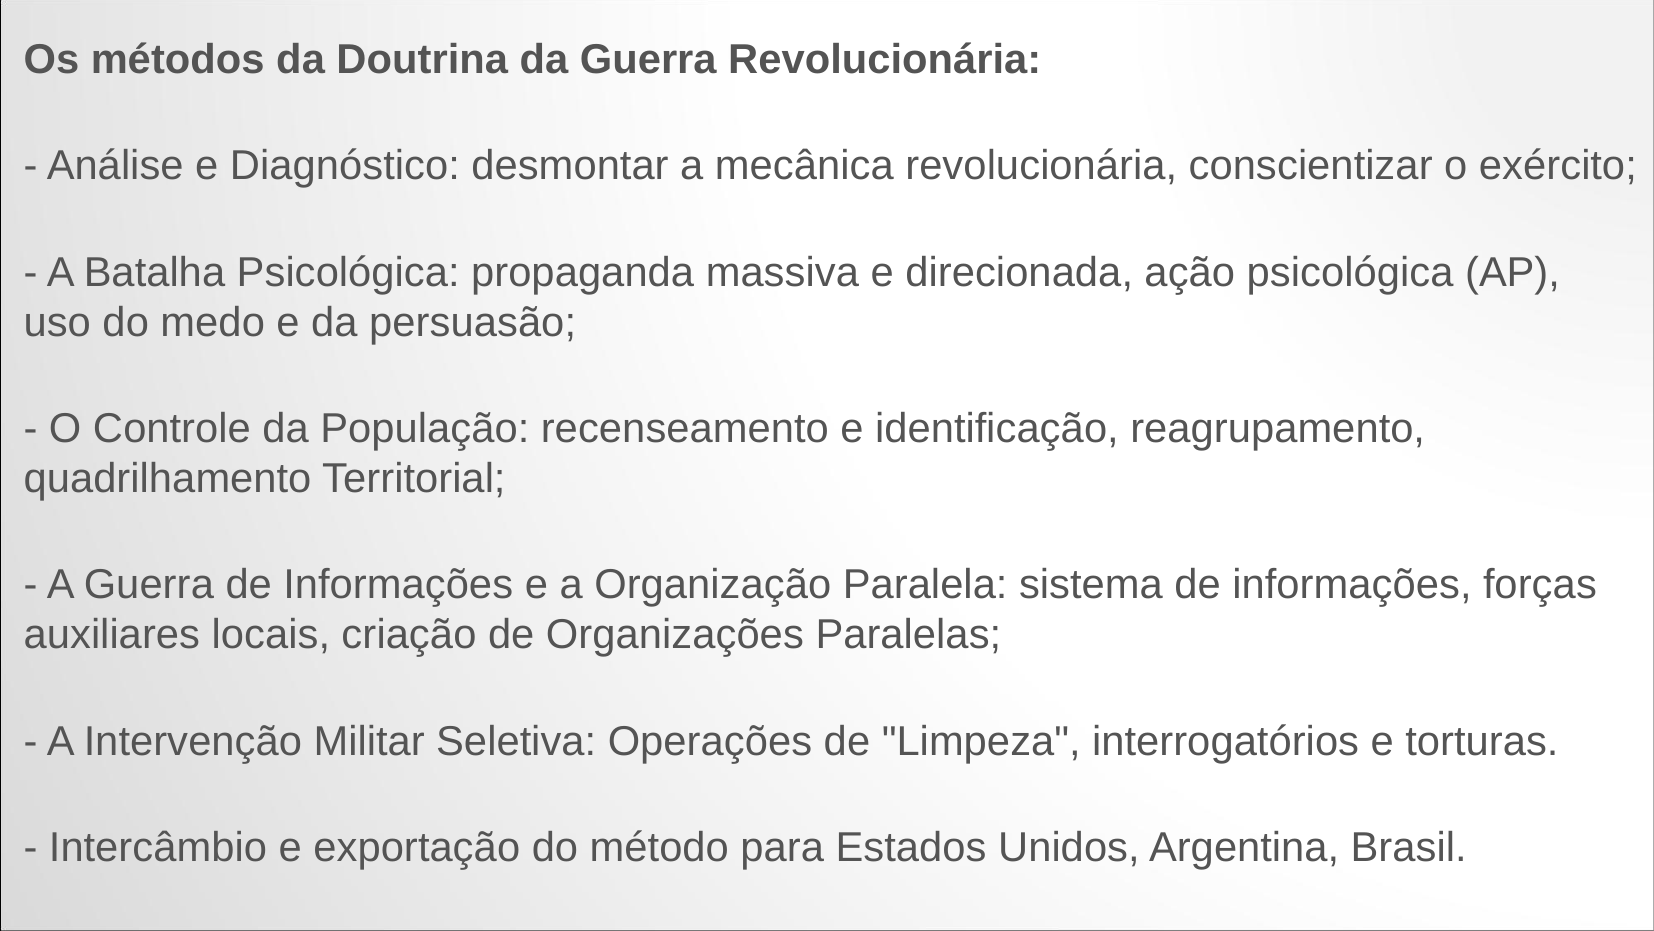

Os métodos da Doutrina da Guerra Revolucionária:
- Análise e Diagnóstico: desmontar a mecânica revolucionária, conscientizar o exército;
- A Batalha Psicológica: propaganda massiva e direcionada, ação psicológica (AP), uso do medo e da persuasão;
- O Controle da População: recenseamento e identificação, reagrupamento, quadrilhamento Territorial;
- A Guerra de Informações e a Organização Paralela: sistema de informações, forças auxiliares locais, criação de Organizações Paralelas;
- A Intervenção Militar Seletiva: Operações de "Limpeza", interrogatórios e torturas.
- Intercâmbio e exportação do método para Estados Unidos, Argentina, Brasil.